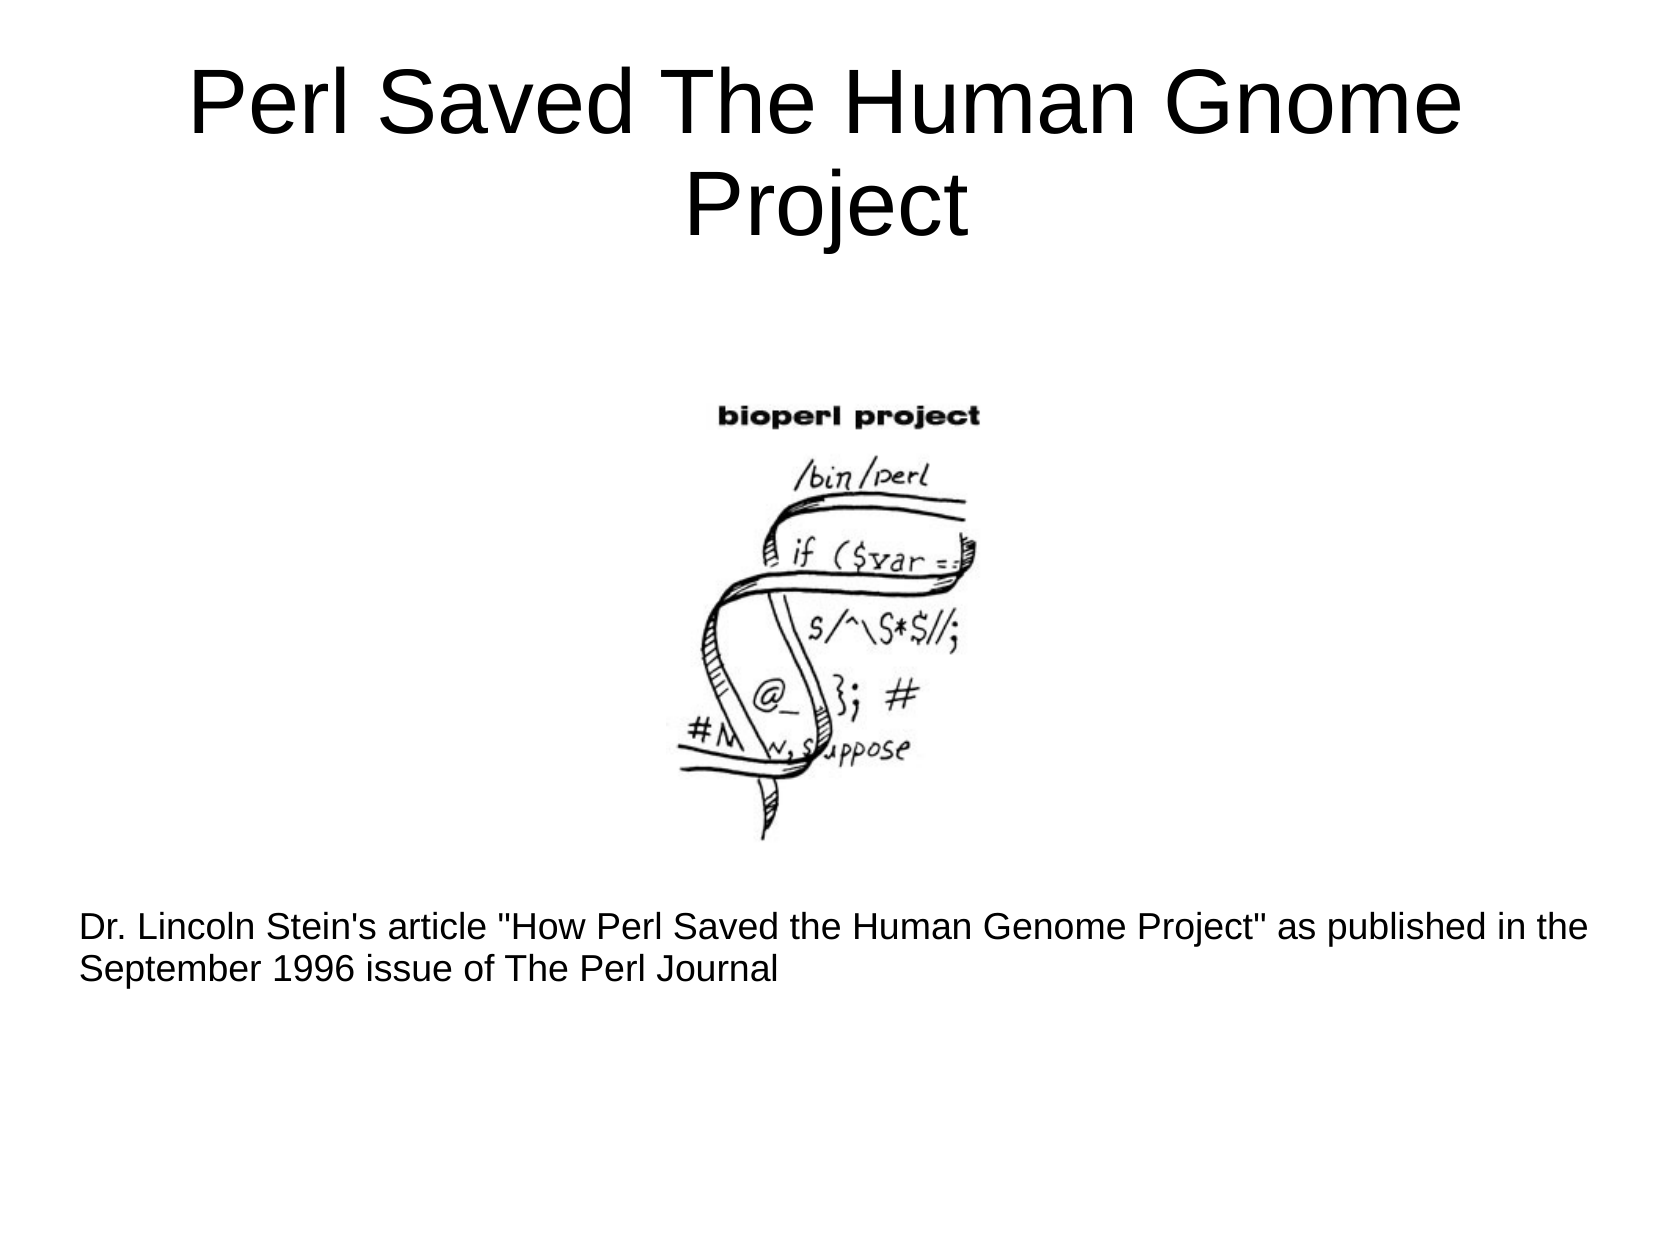

# Perl Saved The Human Gnome Project
Dr. Lincoln Stein's article "How Perl Saved the Human Genome Project" as published in the September 1996 issue of The Perl Journal